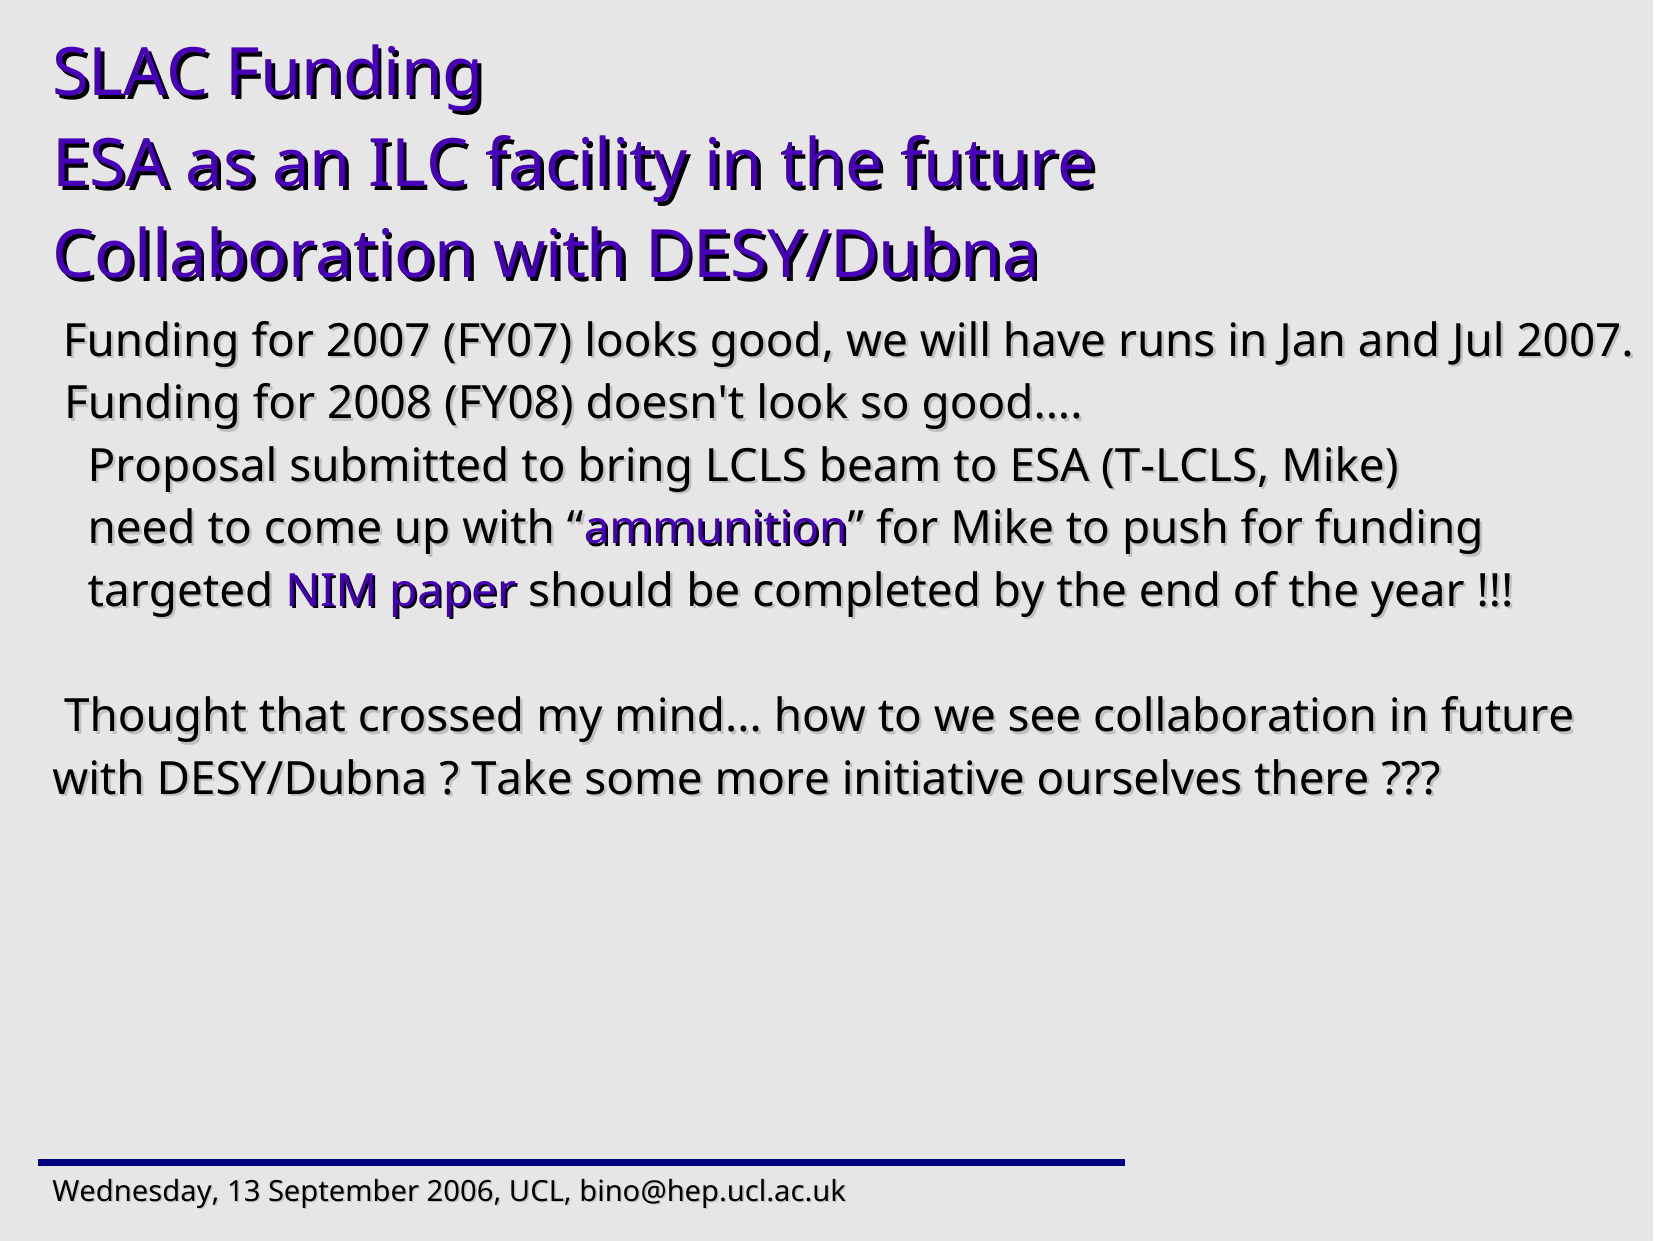

SLAC Funding
ESA as an ILC facility in the future
Collaboration with DESY/Dubna
 Funding for 2007 (FY07) looks good, we will have runs in Jan and Jul 2007.
 Funding for 2008 (FY08) doesn't look so good....
Proposal submitted to bring LCLS beam to ESA (T-LCLS, Mike)
need to come up with “ammunition” for Mike to push for funding
targeted NIM paper should be completed by the end of the year !!!
 Thought that crossed my mind... how to we see collaboration in future
with DESY/Dubna ? Take some more initiative ourselves there ???
Wednesday, 13 September 2006, UCL, bino@hep.ucl.ac.uk